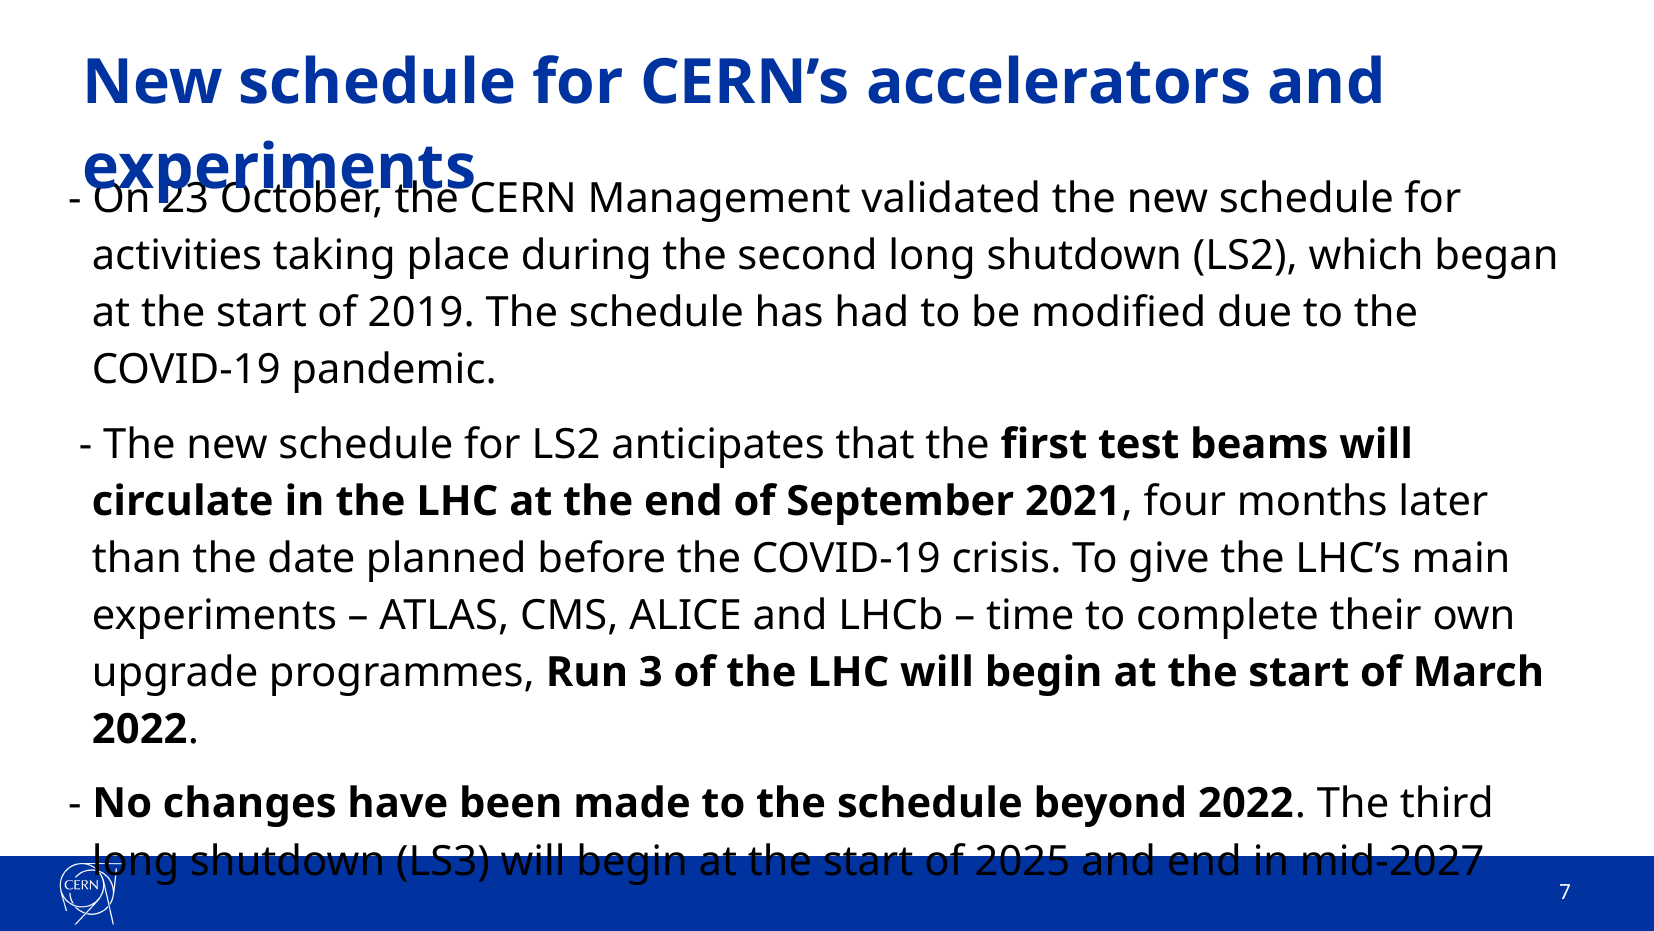

# New schedule for CERN’s accelerators and experiments
- On 23 October, the CERN Management validated the new schedule for activities taking place during the second long shutdown (LS2), which began at the start of 2019. The schedule has had to be modified due to the COVID-19 pandemic.
 - The new schedule for LS2 anticipates that the first test beams will circulate in the LHC at the end of September 2021, four months later than the date planned before the COVID-19 crisis. To give the LHC’s main experiments – ATLAS, CMS, ALICE and LHCb – time to complete their own upgrade programmes, Run 3 of the LHC will begin at the start of March 2022.
- No changes have been made to the schedule beyond 2022. The third long shutdown (LS3) will begin at the start of 2025 and end in mid-2027
https://acceleratingnews.web.cern.ch/news/issue-35/particle-accelerators-acc/new-schedule-cerns-accelerators-and-experiments
7